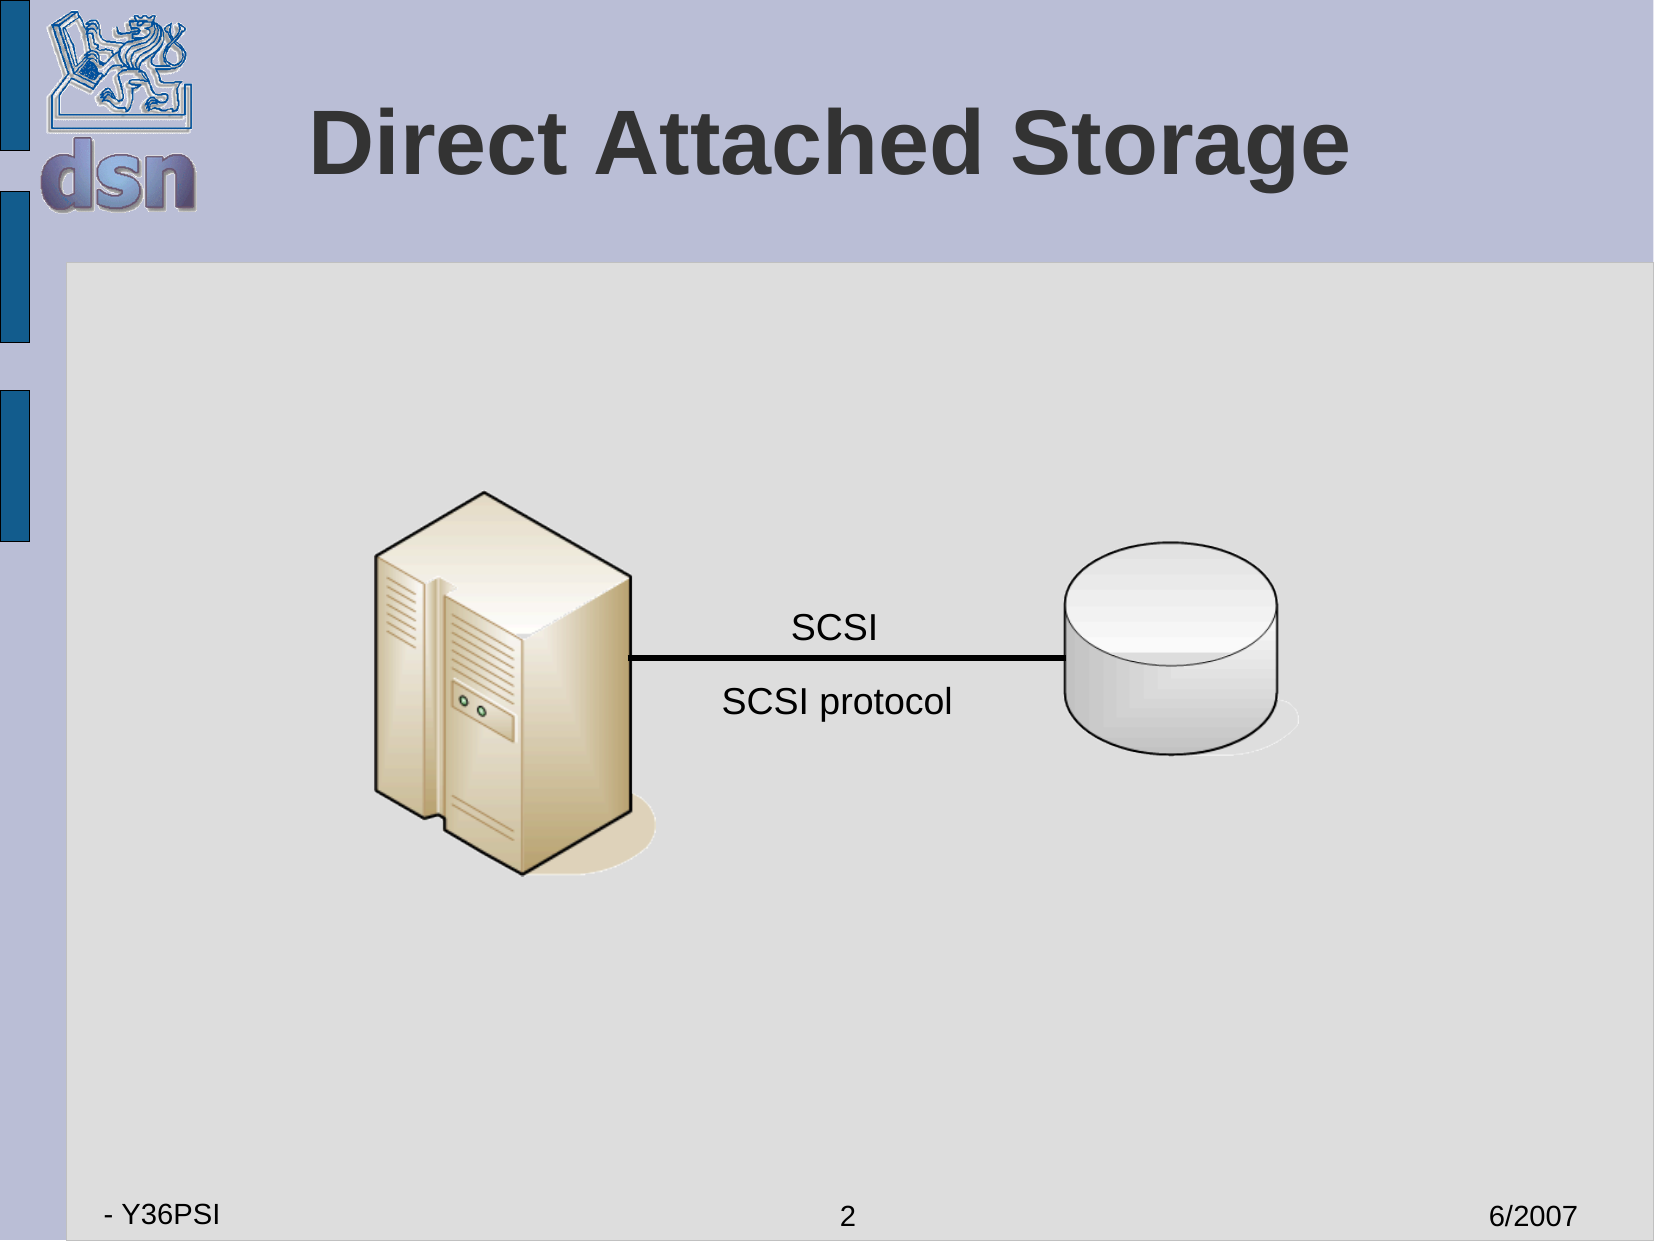

# Direct Attached Storage
SCSI
SCSI protocol